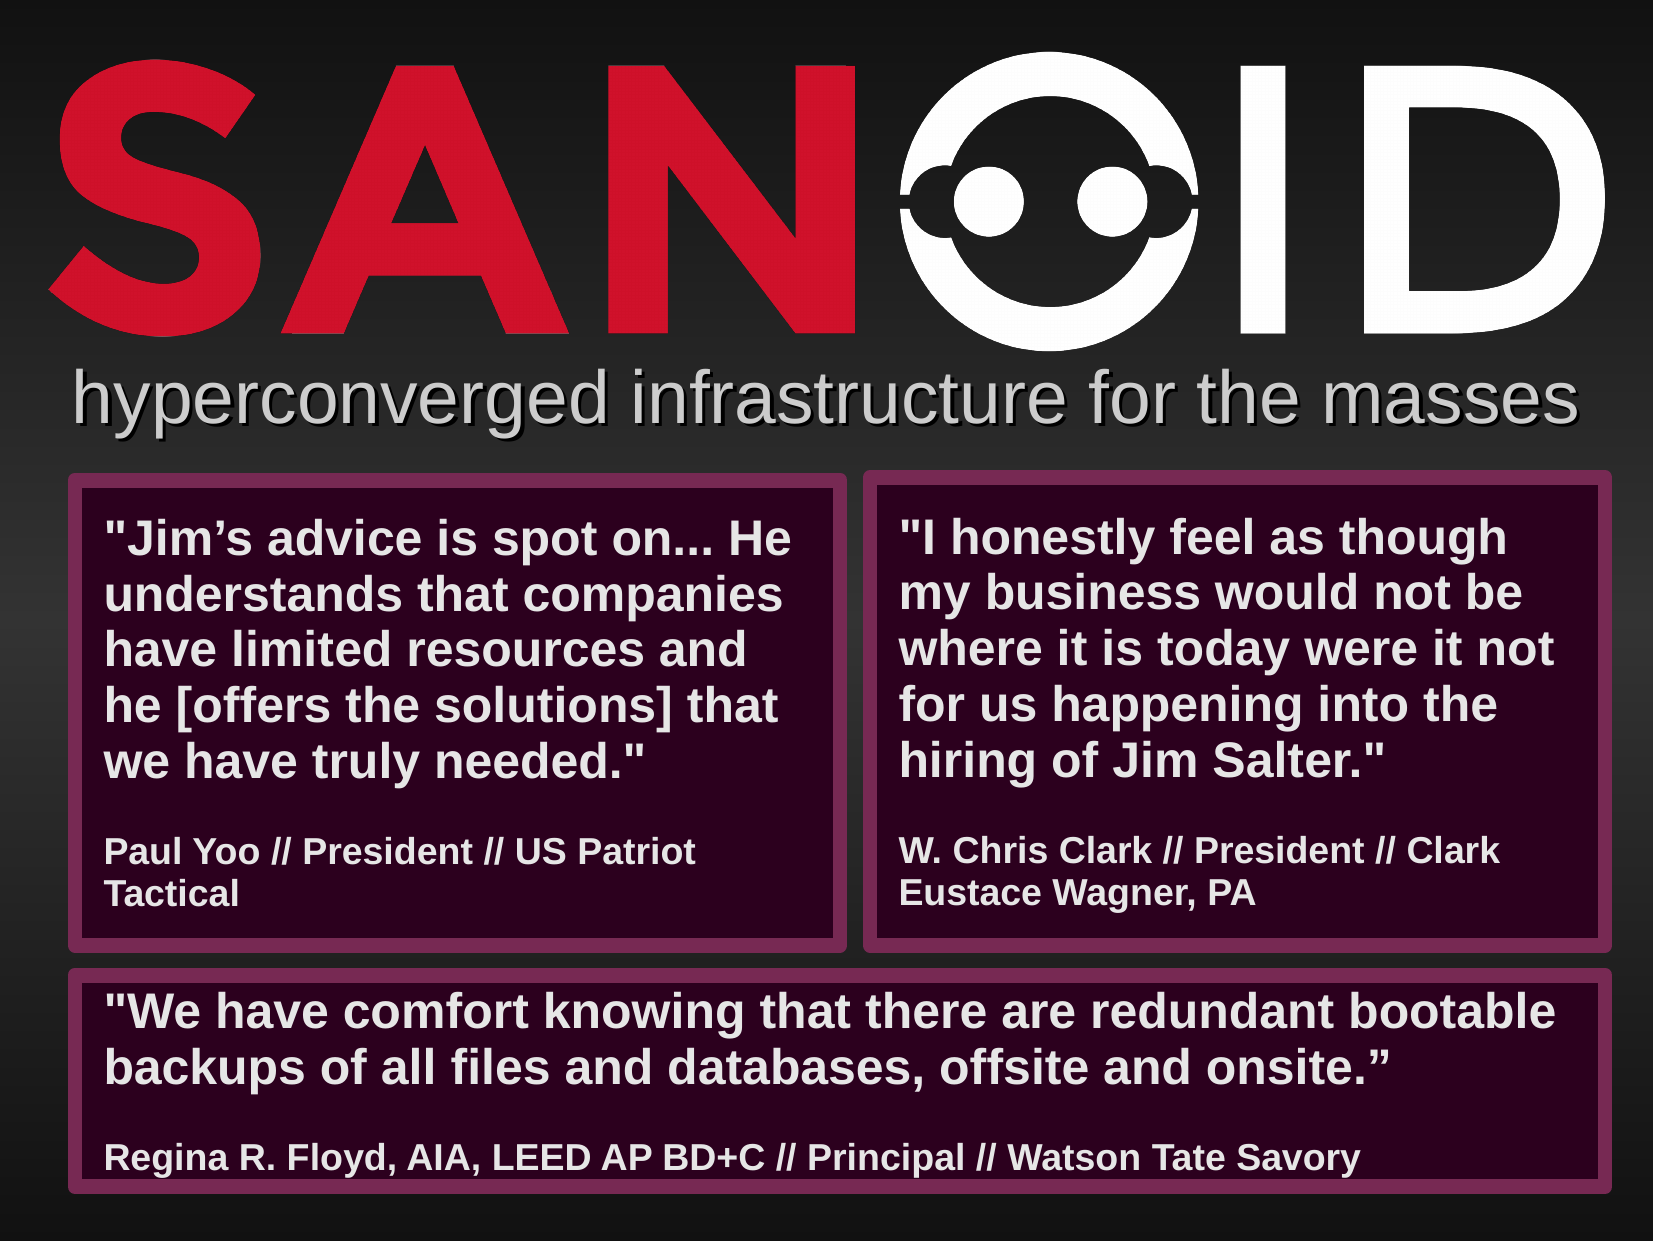

hyperconverged infrastructure for the masses
"I honestly feel as though my business would not be where it is today were it not for us happening into the hiring of Jim Salter."
W. Chris Clark // President // Clark Eustace Wagner, PA
# "Jim’s advice is spot on... He understands that companies have limited resources and he [offers the solutions] that we have truly needed." Paul Yoo // President // US Patriot Tactical
"We have comfort knowing that there are redundant bootable backups of all files and databases, offsite and onsite.”
Regina R. Floyd, AIA, LEED AP BD+C // Principal // Watson Tate Savory